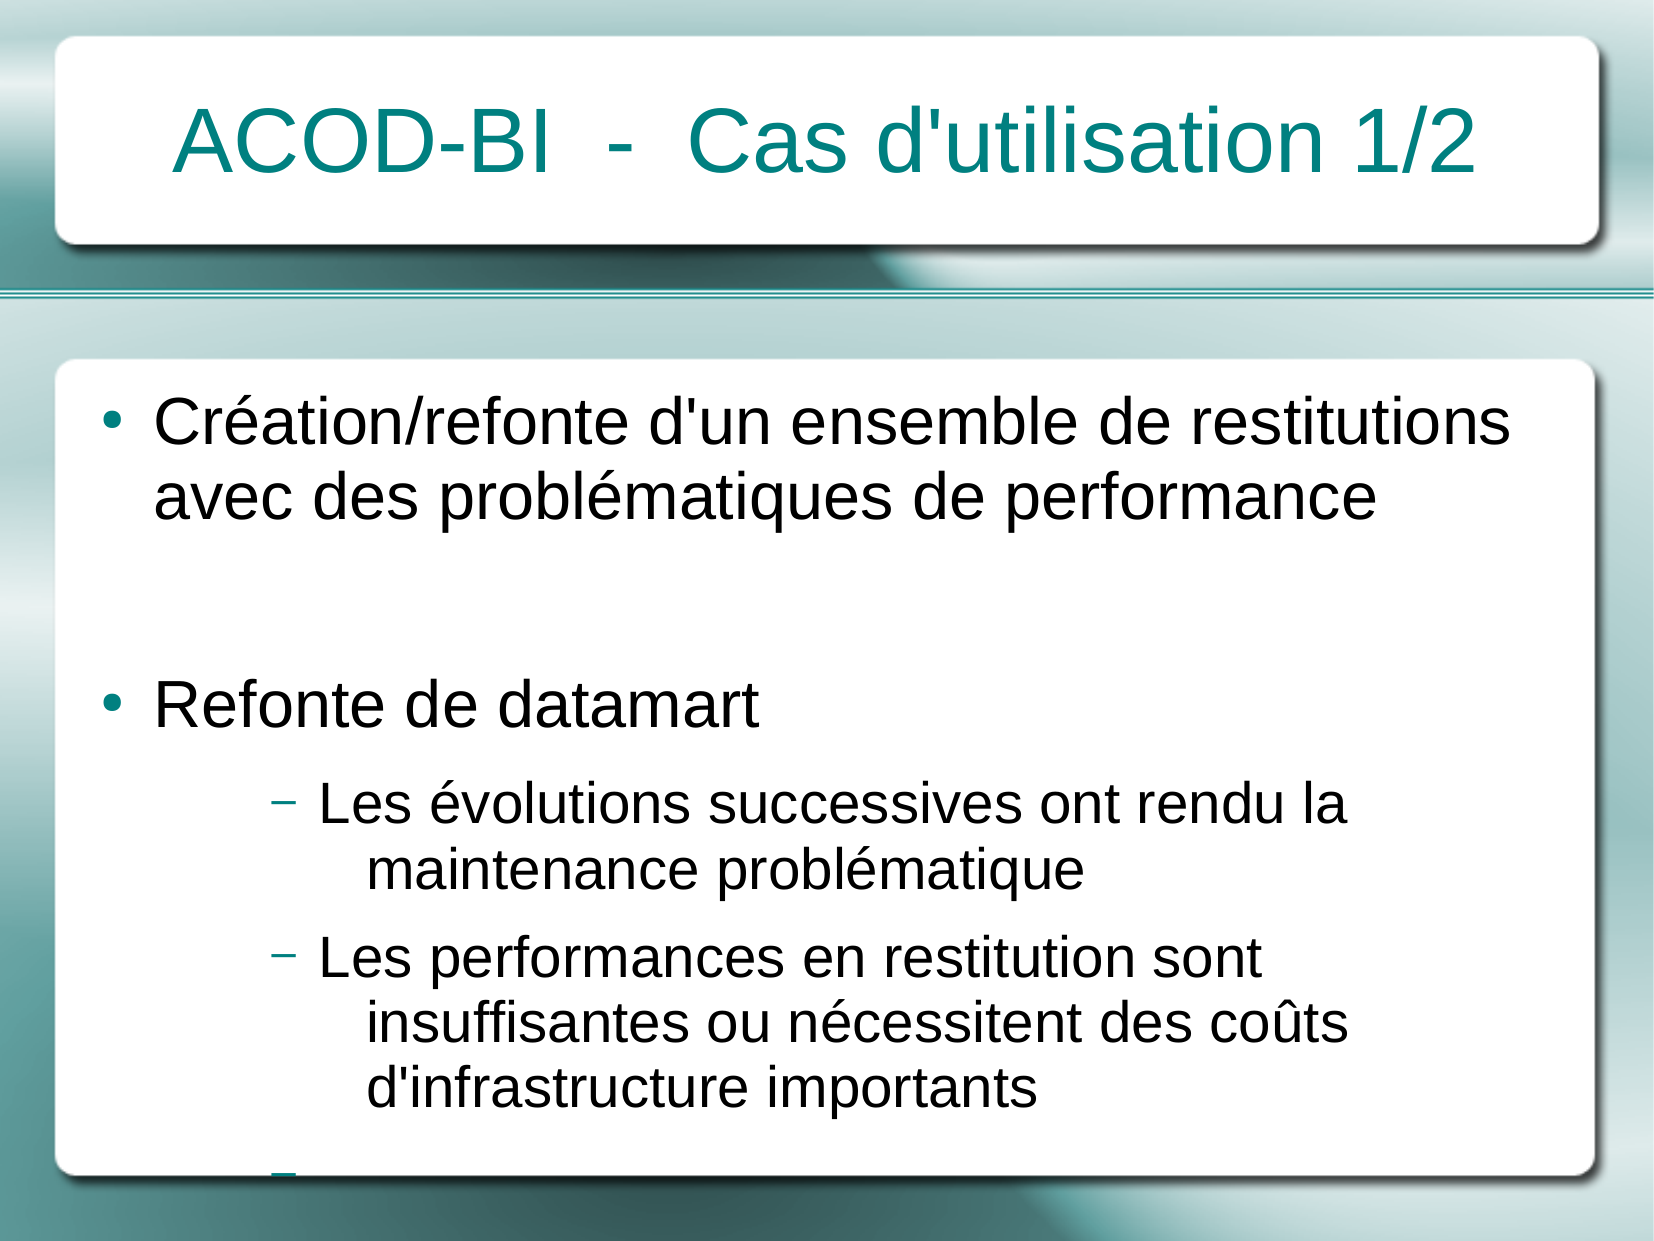

# ACOD-BI - Cas d'utilisation 1/2
Création/refonte d'un ensemble de restitutions avec des problématiques de performance
Refonte de datamart
Les évolutions successives ont rendu la maintenance problématique
Les performances en restitution sont insuffisantes ou nécessitent des coûts d'infrastructure importants